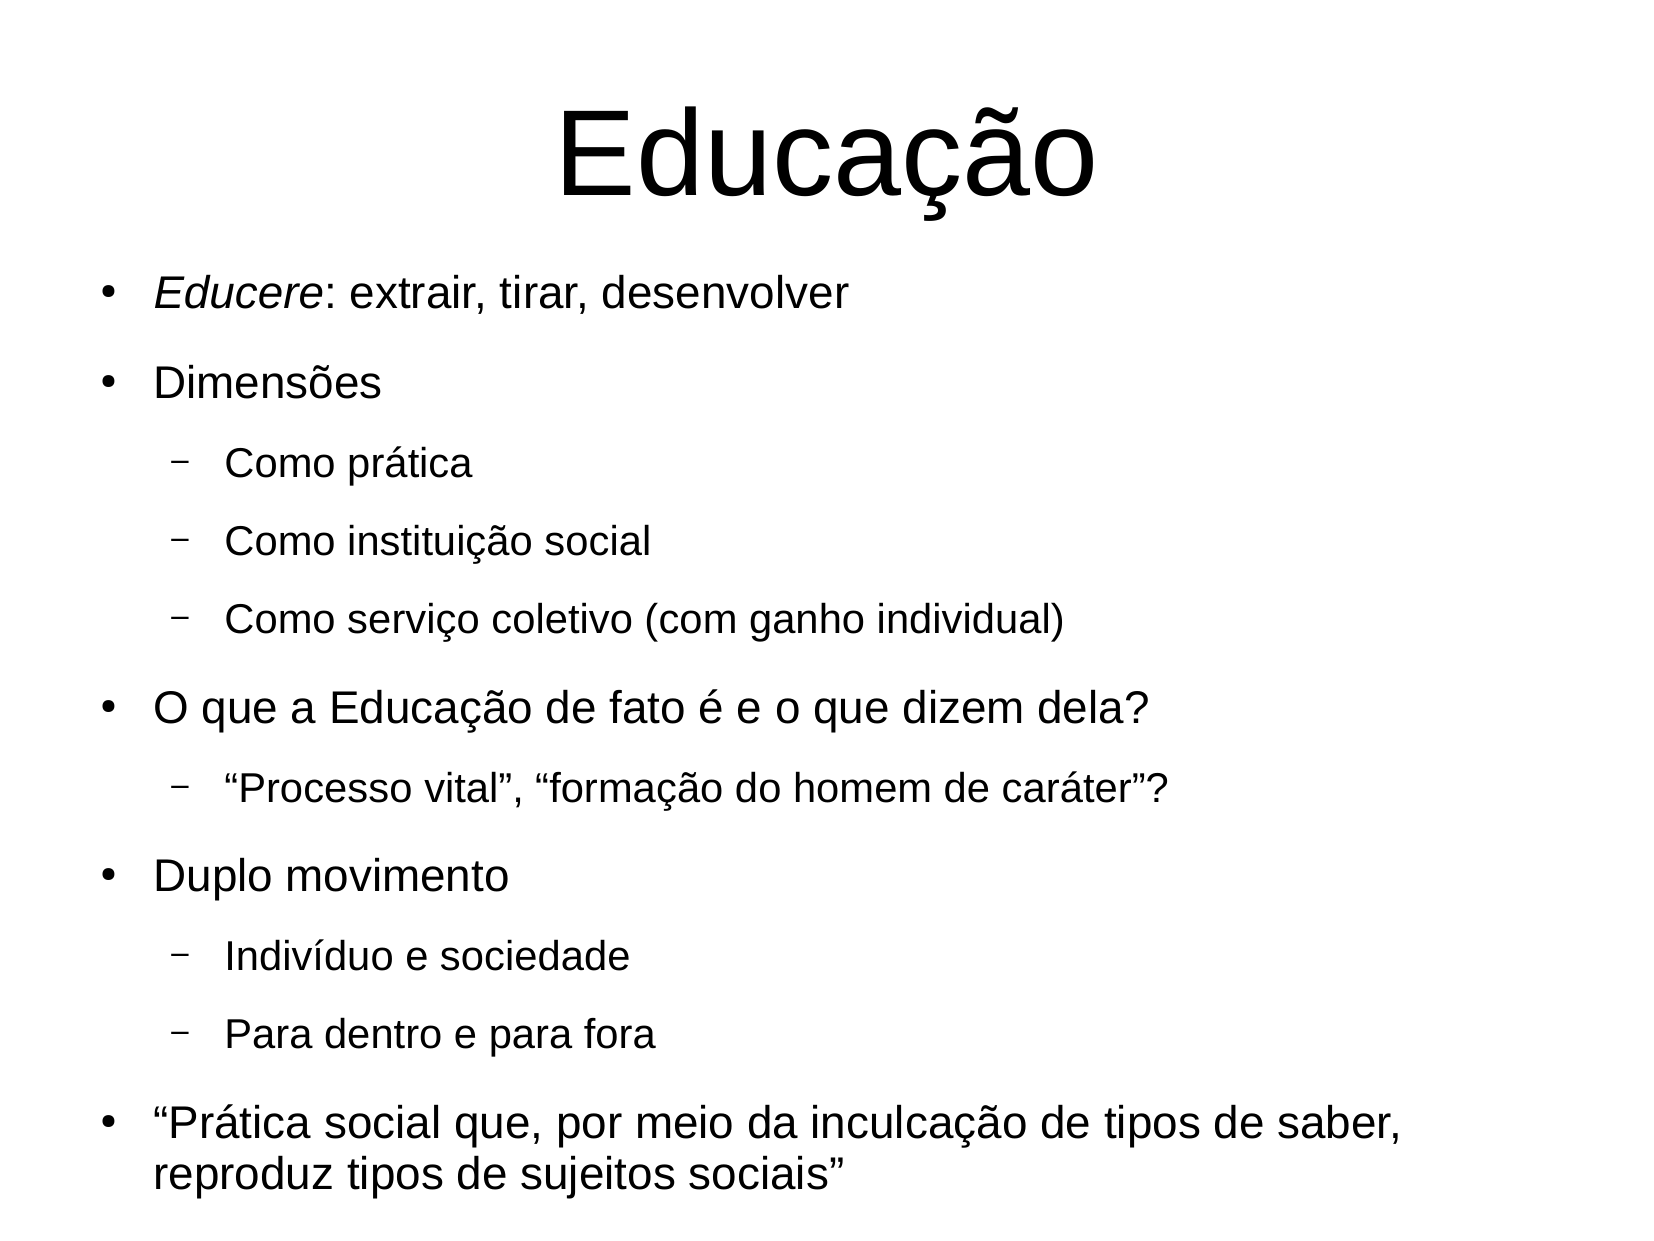

# Educação
Educere: extrair, tirar, desenvolver
Dimensões
Como prática
Como instituição social
Como serviço coletivo (com ganho individual)
O que a Educação de fato é e o que dizem dela?
“Processo vital”, “formação do homem de caráter”?
Duplo movimento
Indivíduo e sociedade
Para dentro e para fora
“Prática social que, por meio da inculcação de tipos de saber, reproduz tipos de sujeitos sociais”